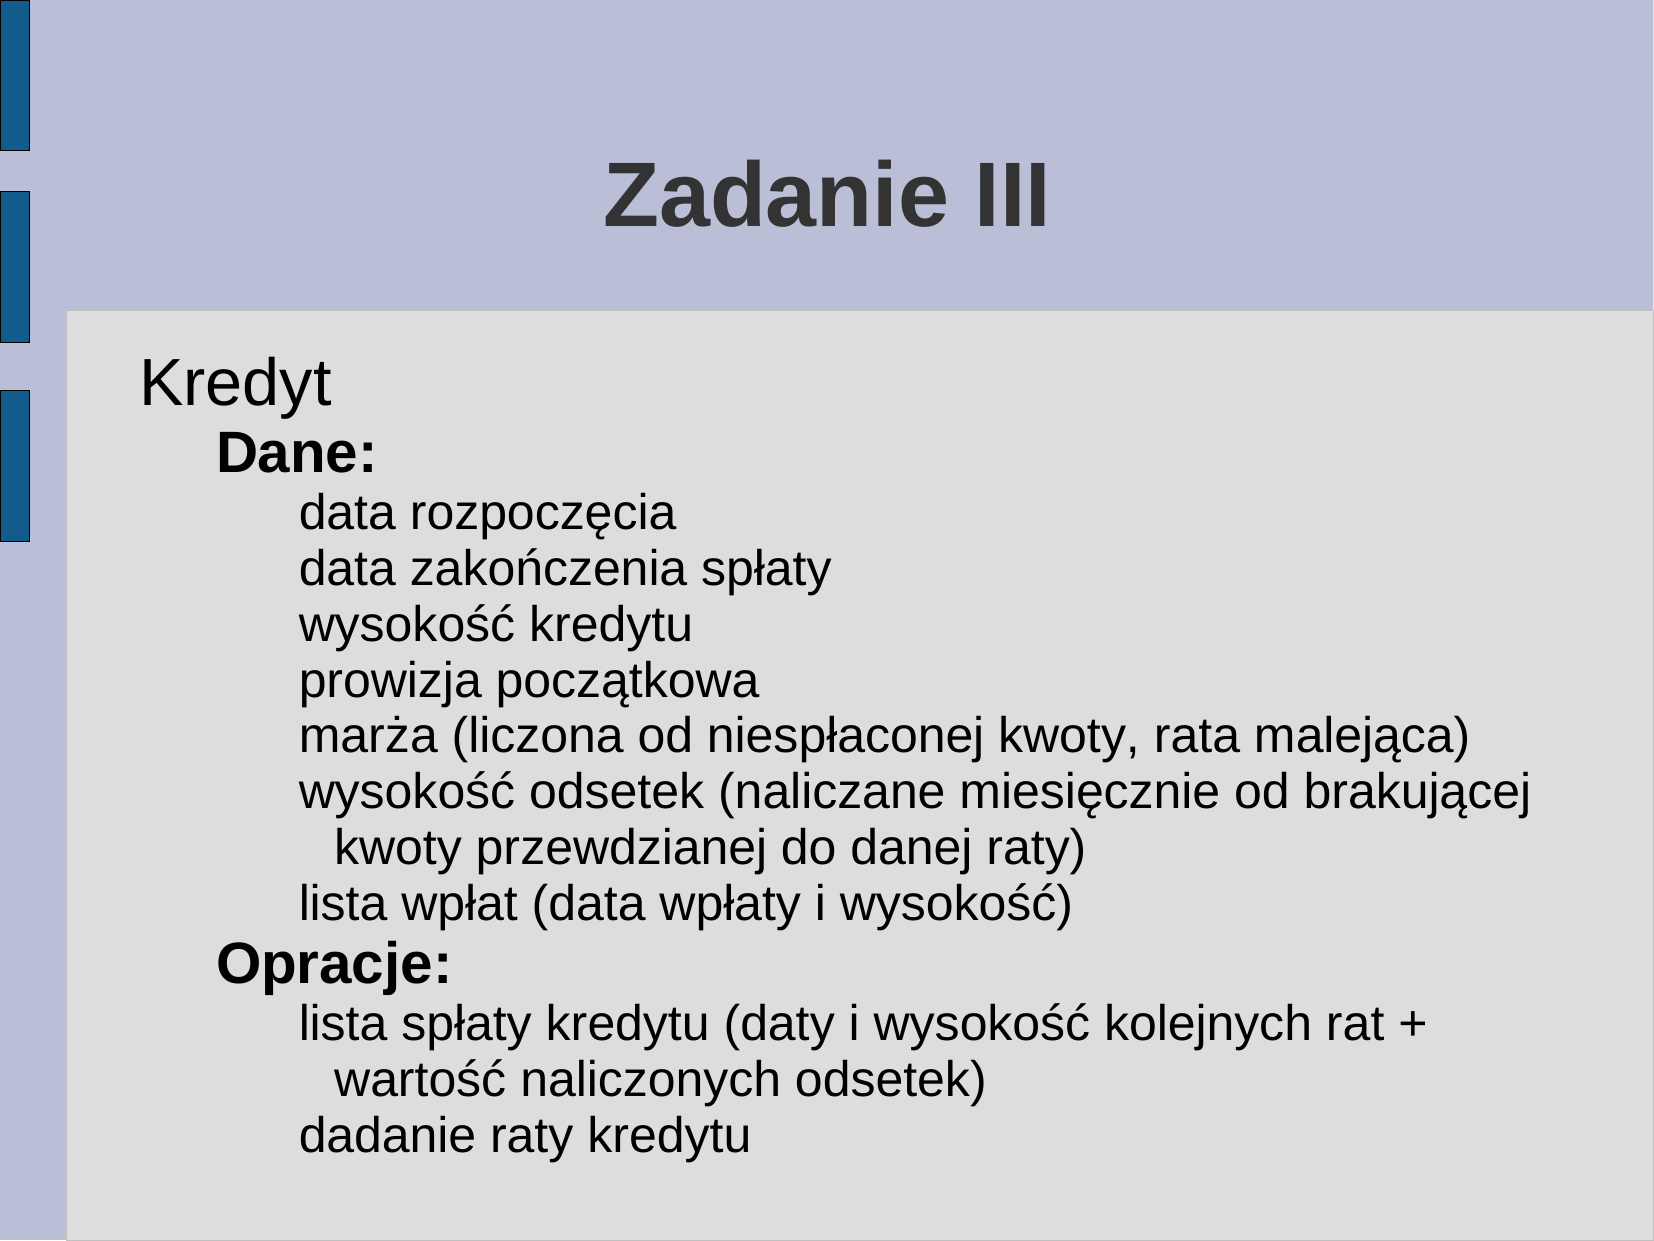

# Zadanie III
Kredyt
Dane:
data rozpoczęcia
data zakończenia spłaty
wysokość kredytu
prowizja początkowa
marża (liczona od niespłaconej kwoty, rata malejąca)
wysokość odsetek (naliczane miesięcznie od brakującej kwoty przewdzianej do danej raty)
lista wpłat (data wpłaty i wysokość)
Opracje:
lista spłaty kredytu (daty i wysokość kolejnych rat + wartość naliczonych odsetek)
dadanie raty kredytu